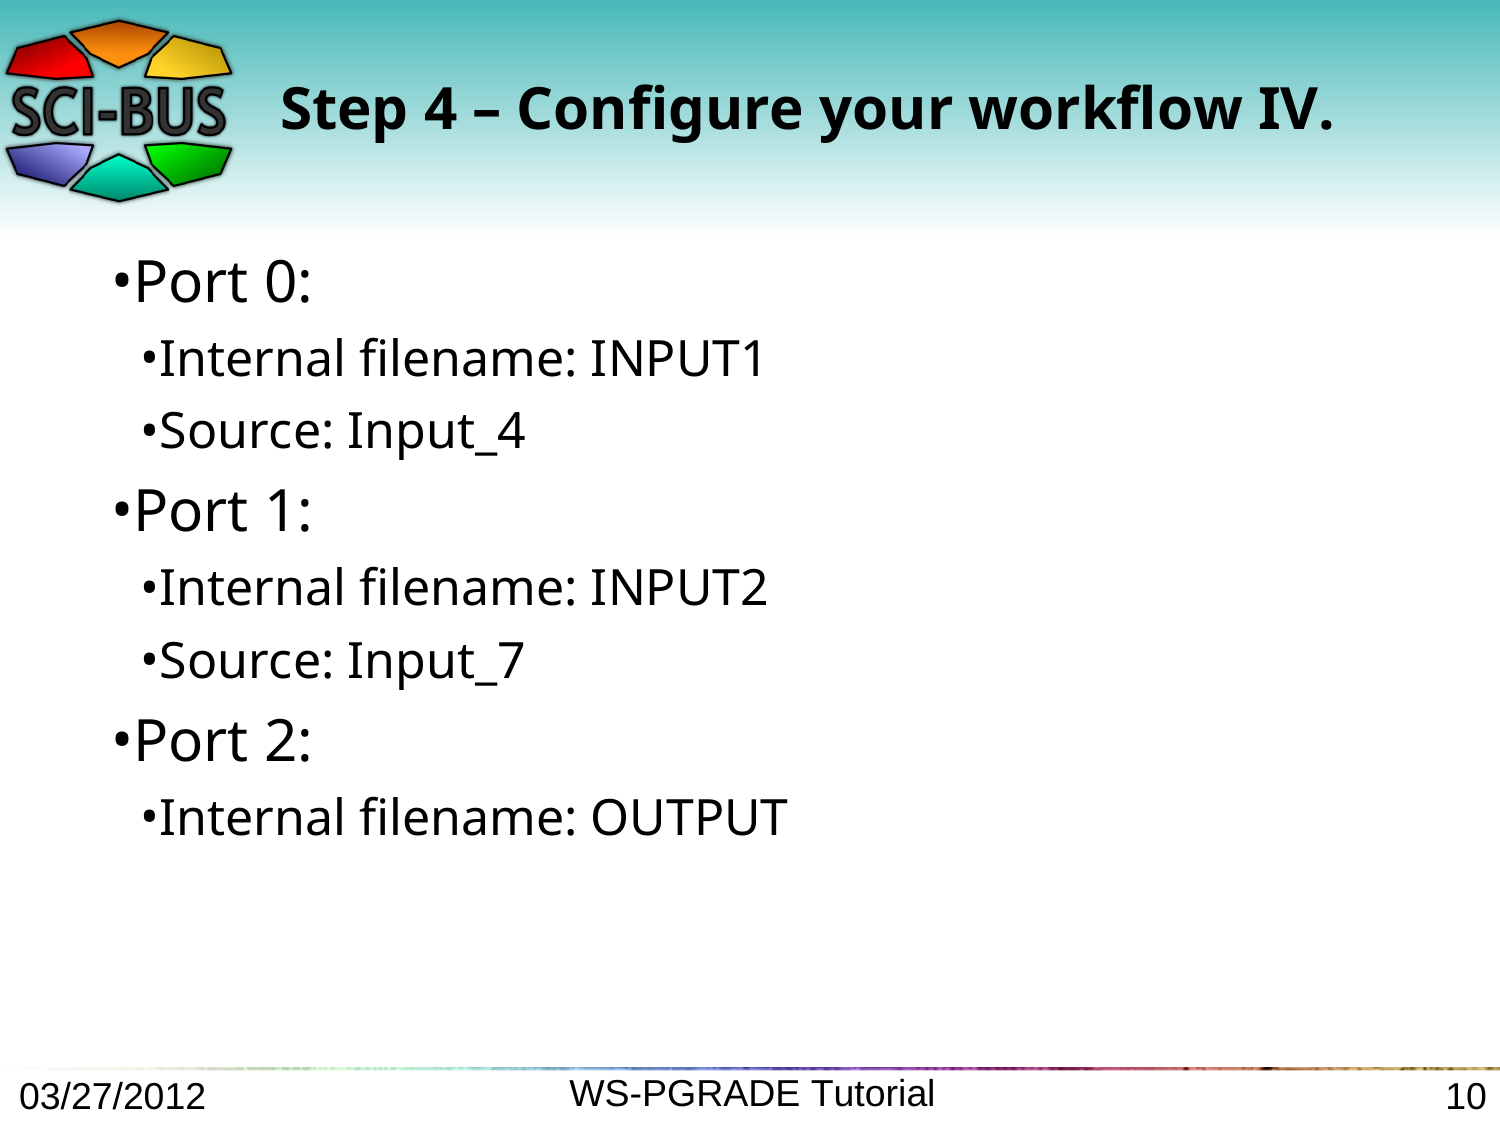

# Step 4 – Configure your workflow IV.
Port 0:
Internal filename: INPUT1
Source: Input_4
Port 1:
Internal filename: INPUT2
Source: Input_7
Port 2:
Internal filename: OUTPUT
Footer
5/29/2006
10